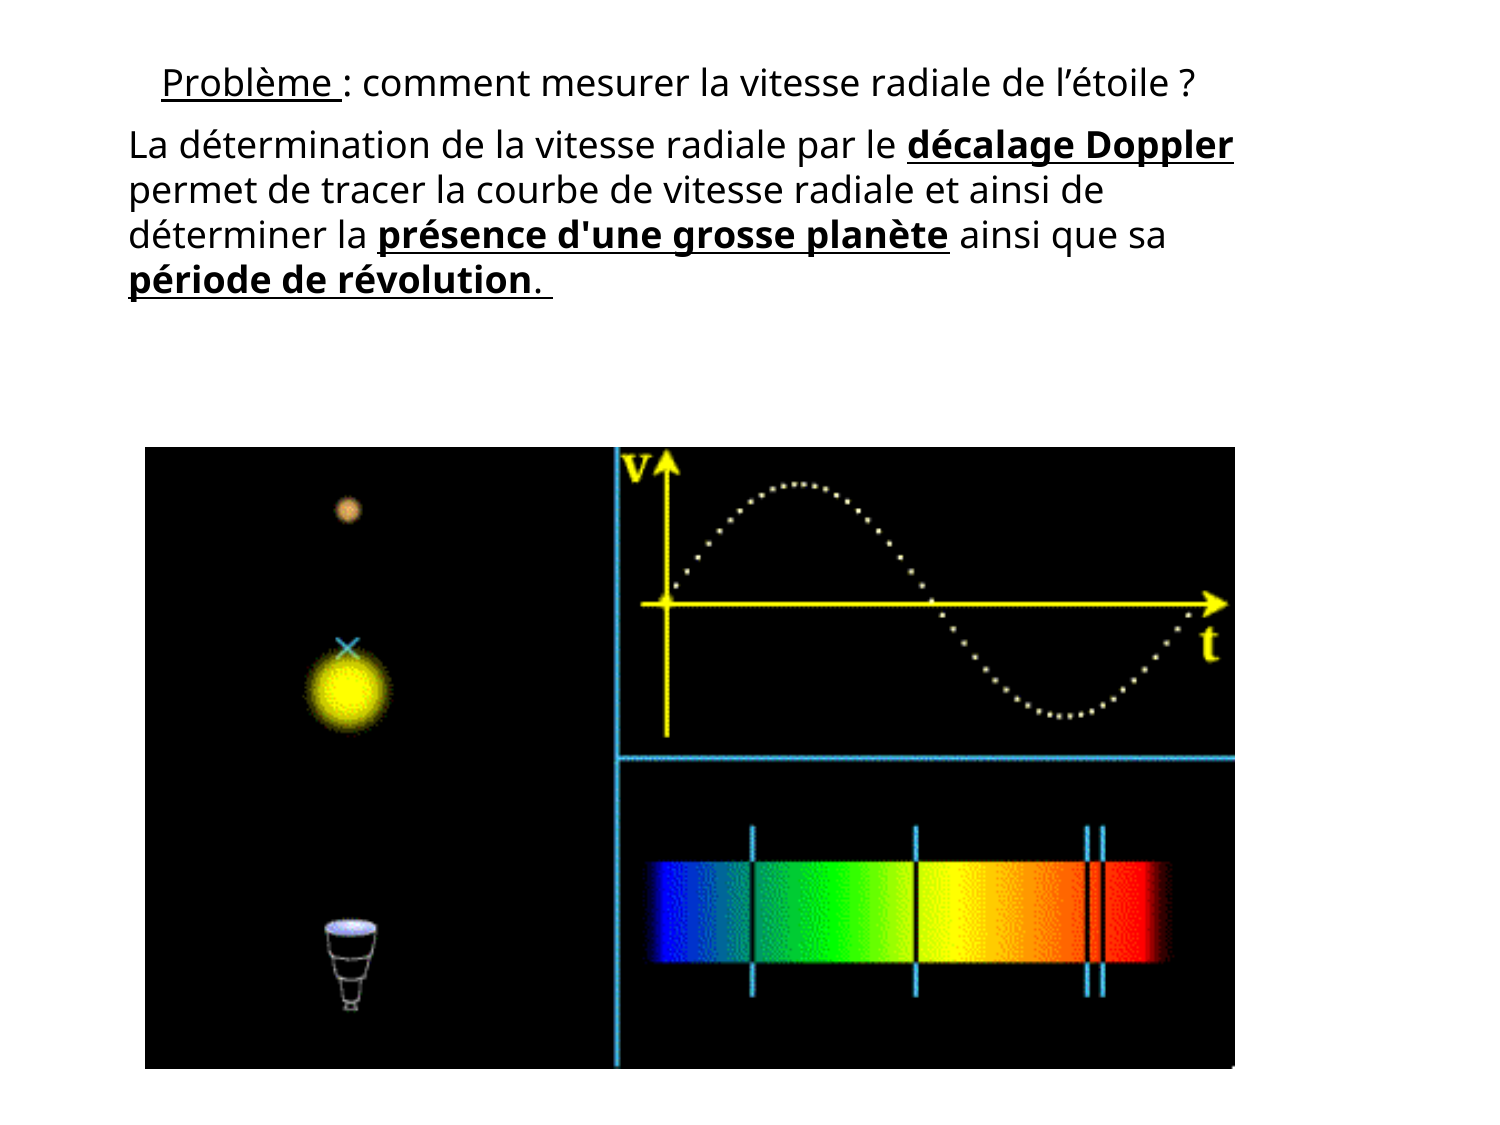

Problème : comment mesurer la vitesse radiale de l’étoile ?
La détermination de la vitesse radiale par le décalage Doppler permet de tracer la courbe de vitesse radiale et ainsi de déterminer la présence d'une grosse planète ainsi que sa période de révolution.